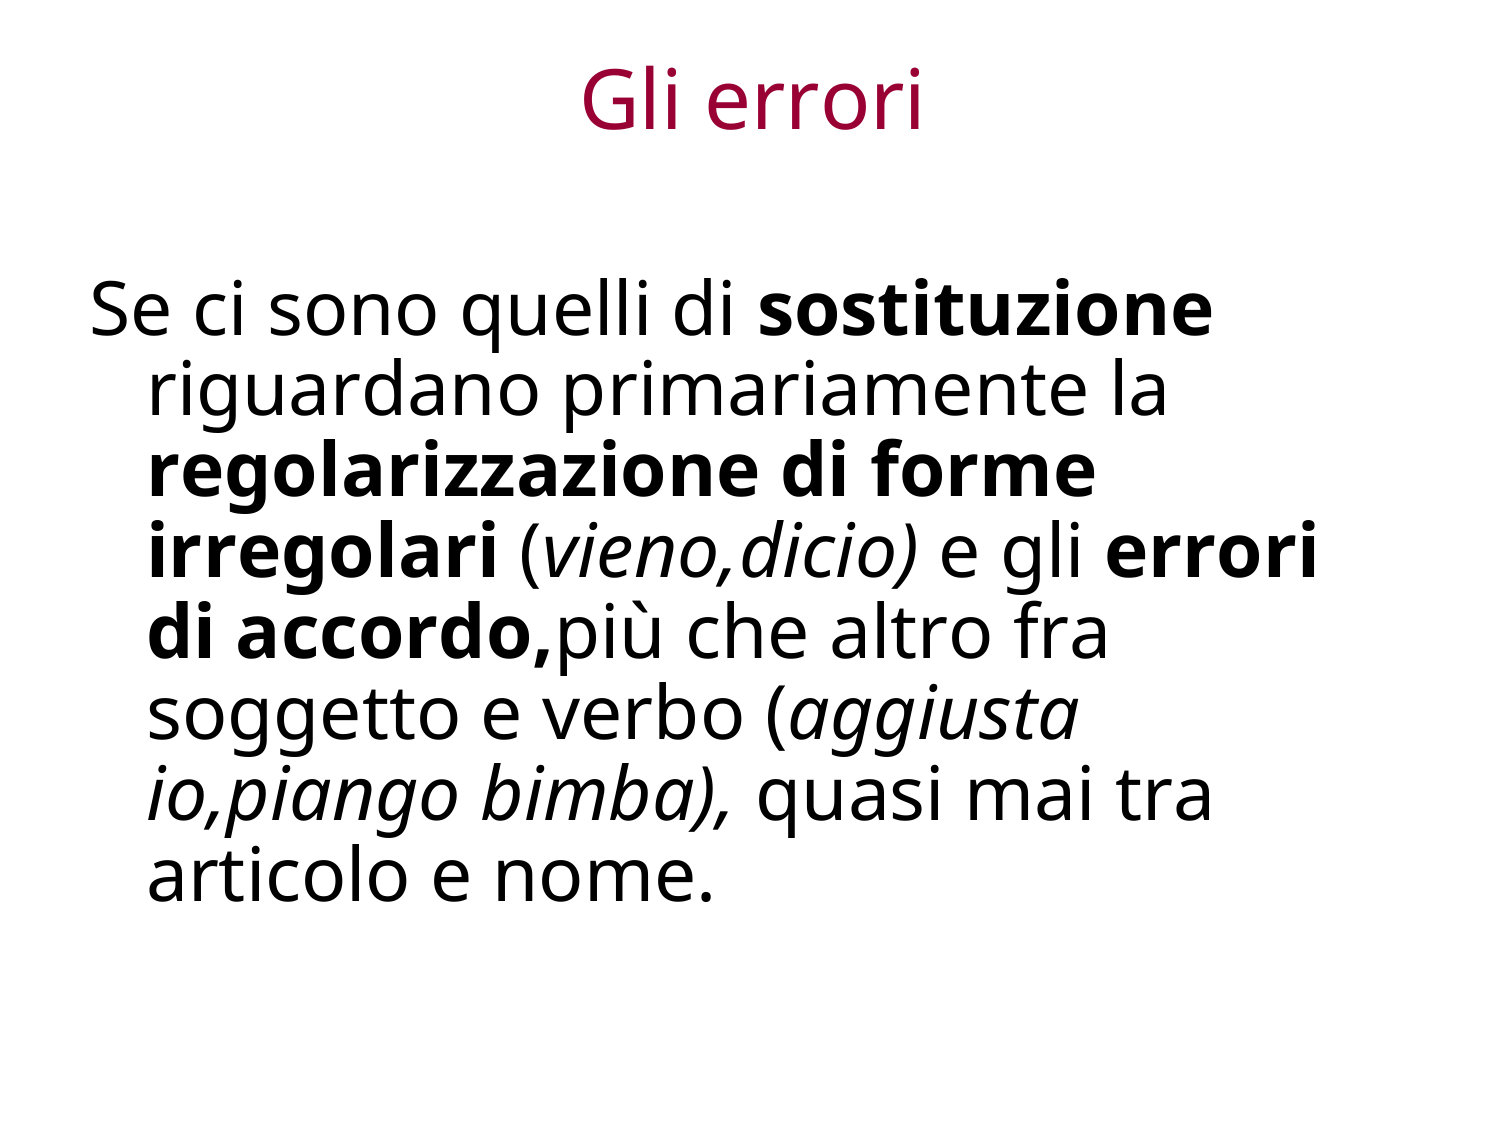

# Gli errori
Se ci sono quelli di sostituzione riguardano primariamente la regolarizzazione di forme irregolari (vieno,dicio) e gli errori di accordo,più che altro fra soggetto e verbo (aggiusta io,piango bimba), quasi mai tra articolo e nome.